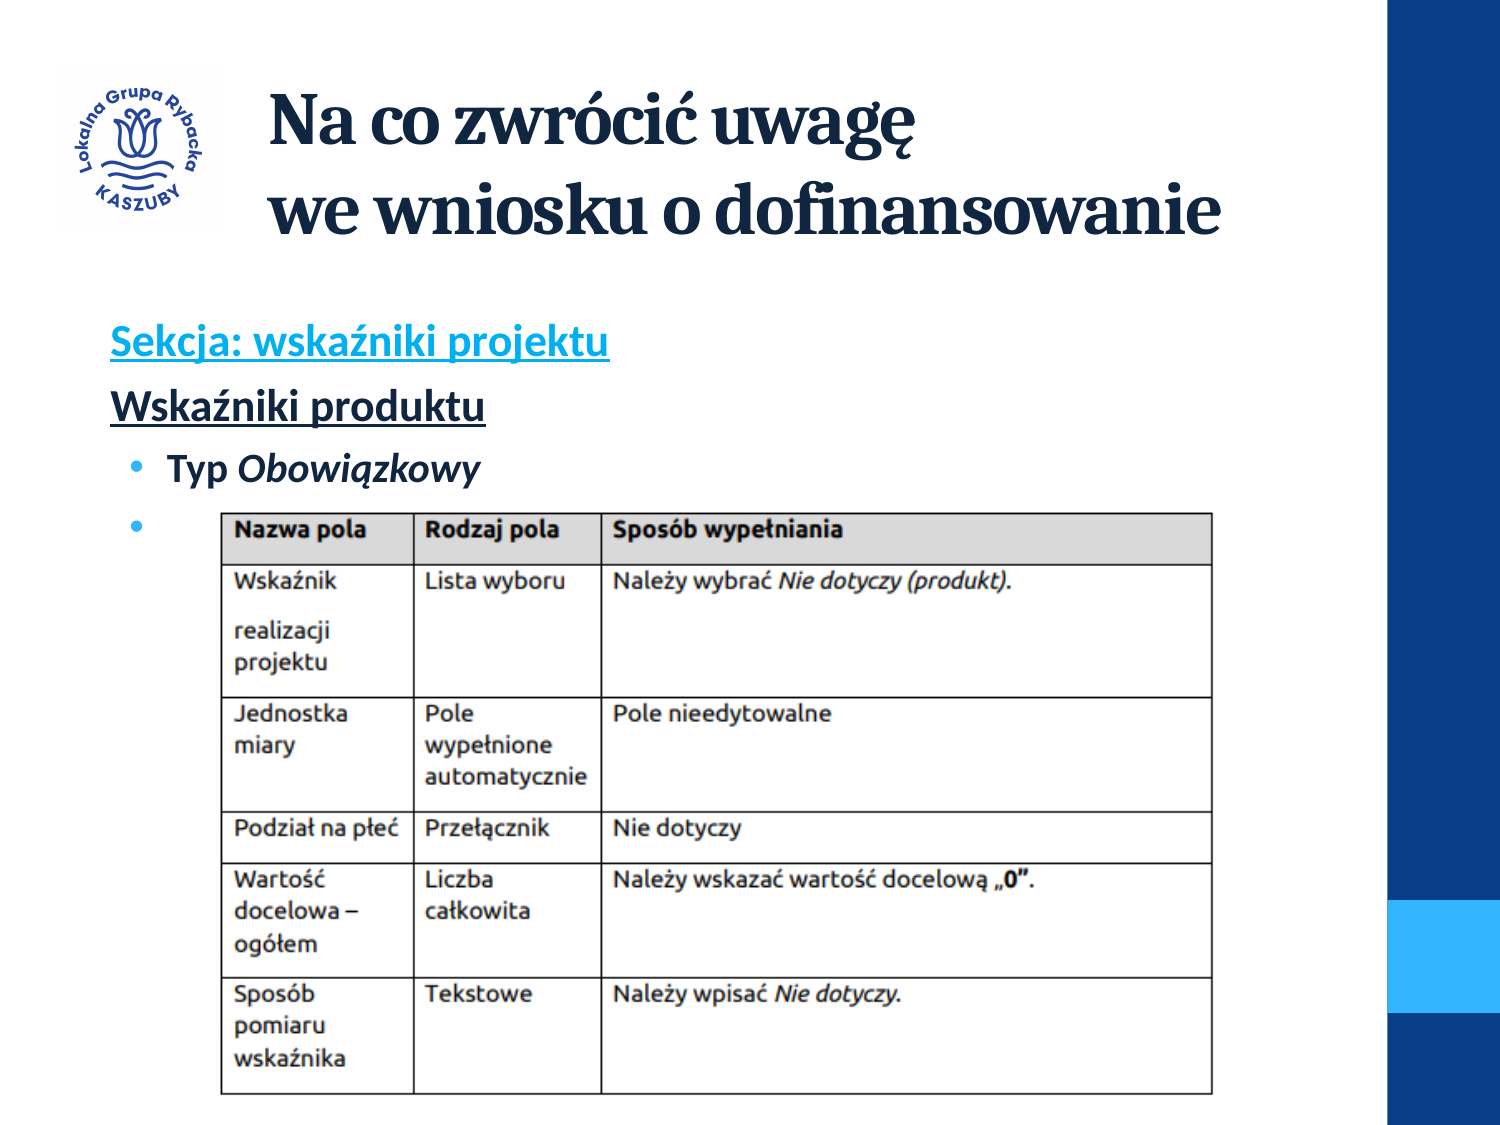

# Na co zwrócić uwagę we wniosku o dofinansowanie
Sekcja: wskaźniki projektu
Wskaźniki produktu
Typ Obowiązkowy